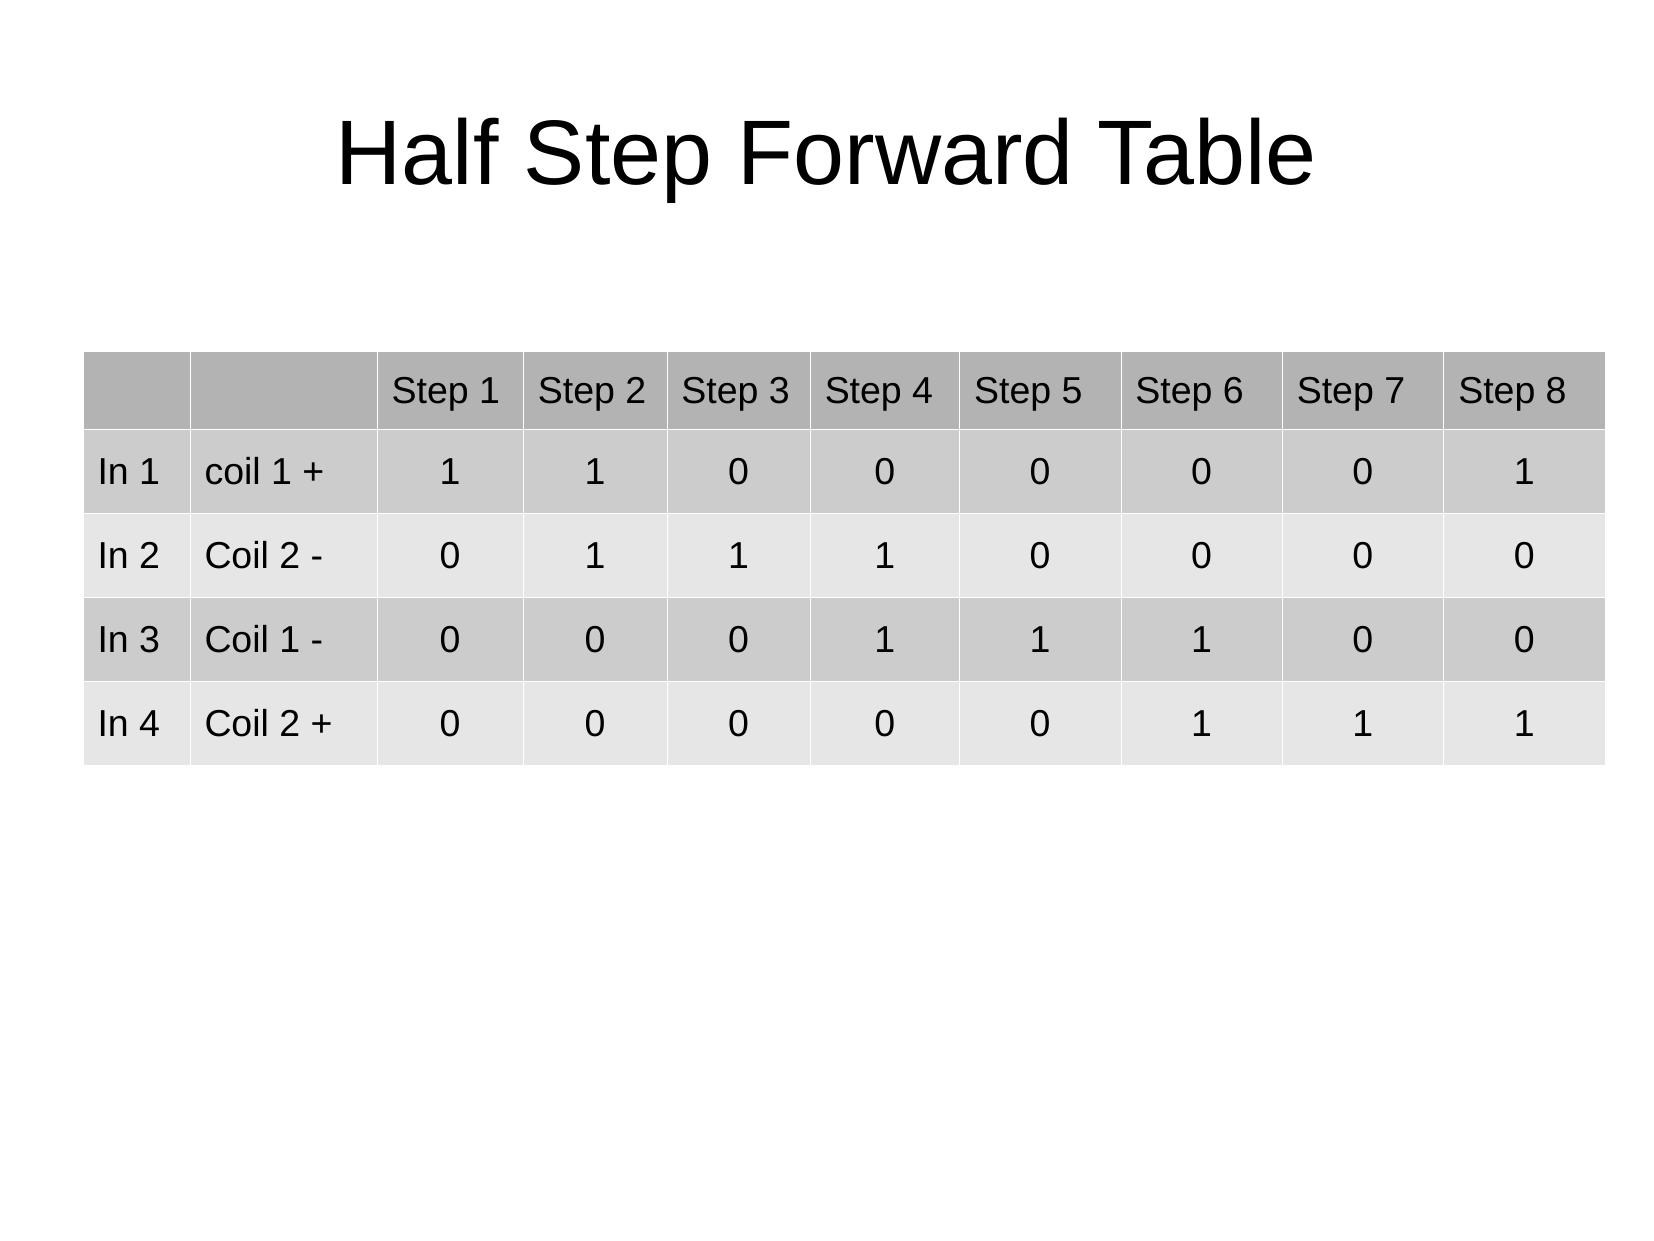

# Half Step Forward Table
| | | Step 1 | Step 2 | Step 3 | Step 4 | Step 5 | Step 6 | Step 7 | Step 8 |
| --- | --- | --- | --- | --- | --- | --- | --- | --- | --- |
| In 1 | coil 1 + | 1 | 1 | 0 | 0 | 0 | 0 | 0 | 1 |
| In 2 | Coil 2 - | 0 | 1 | 1 | 1 | 0 | 0 | 0 | 0 |
| In 3 | Coil 1 - | 0 | 0 | 0 | 1 | 1 | 1 | 0 | 0 |
| In 4 | Coil 2 + | 0 | 0 | 0 | 0 | 0 | 1 | 1 | 1 |